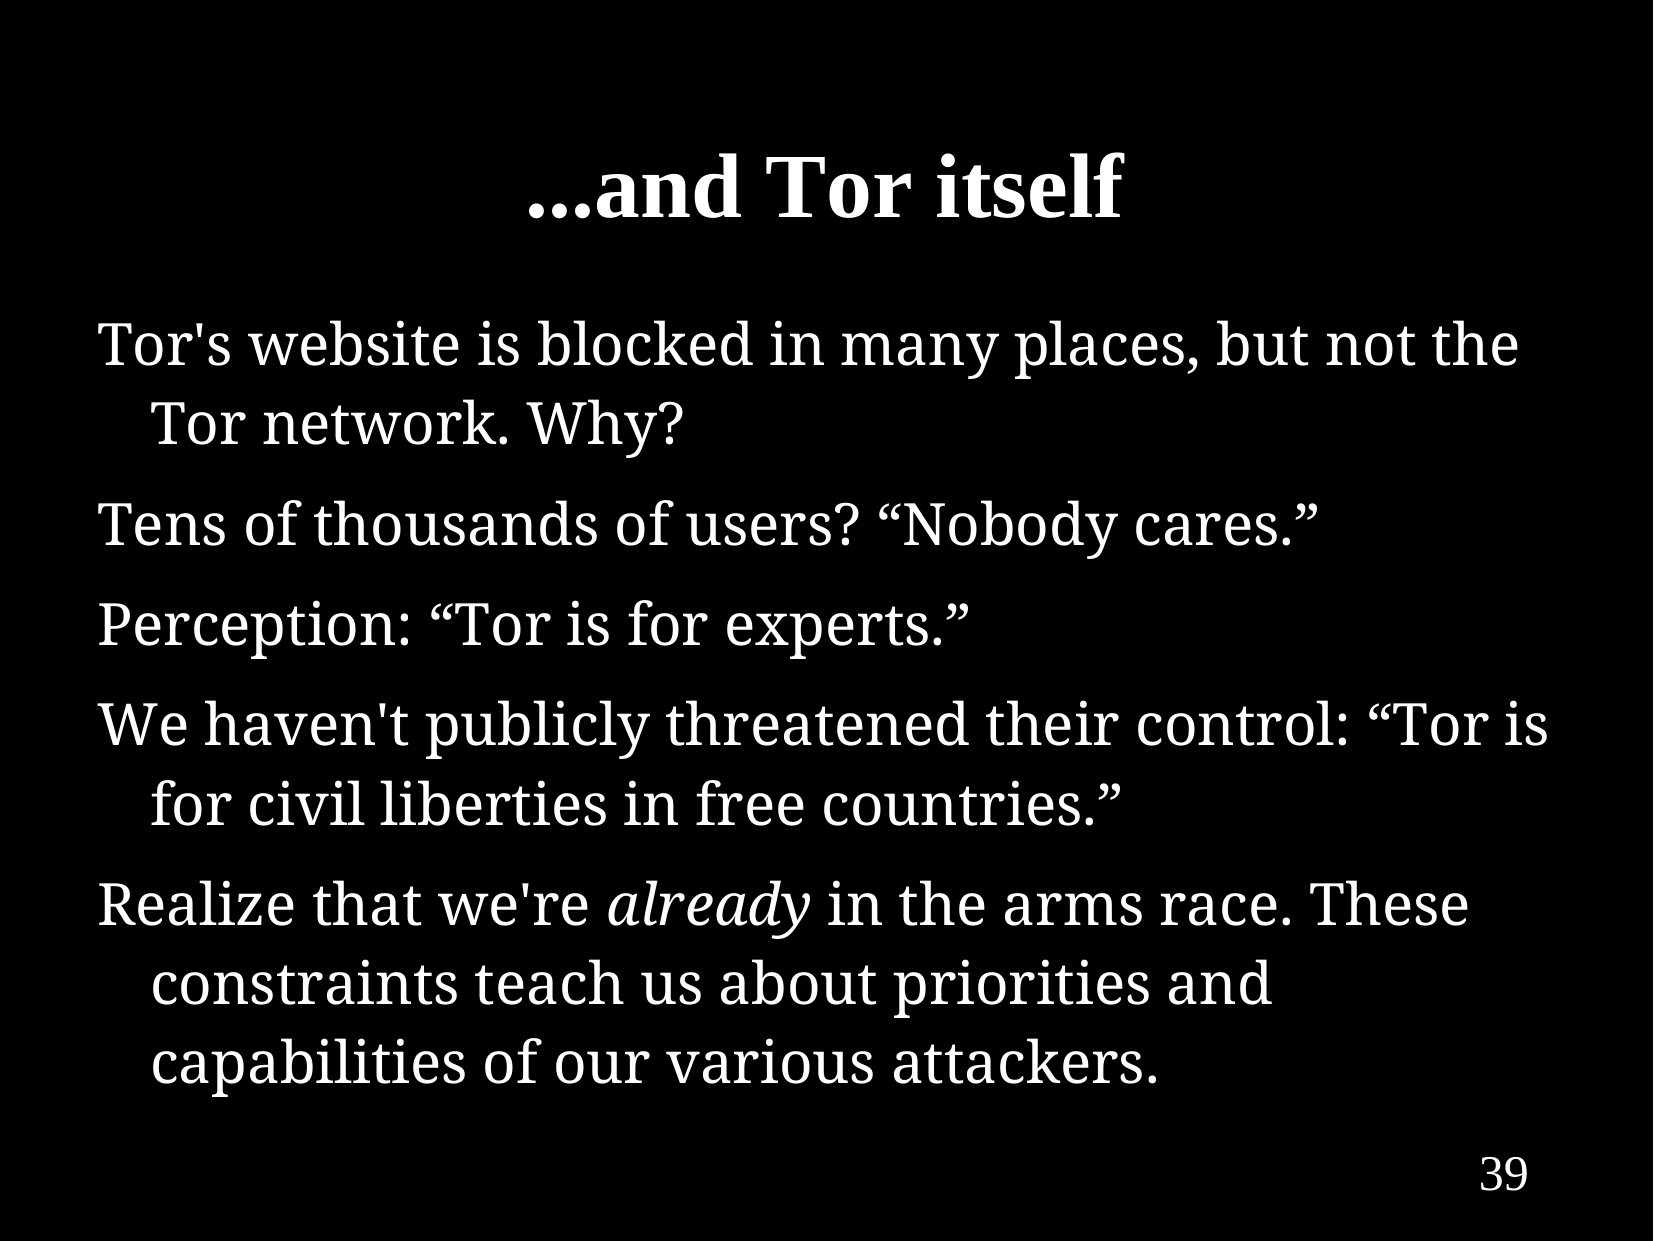

# ...and Tor itself
Tor's website is blocked in many places, but not the Tor network. Why?
Tens of thousands of users? “Nobody cares.”
Perception: “Tor is for experts.”
We haven't publicly threatened their control: “Tor is for civil liberties in free countries.”
Realize that we're already in the arms race. These constraints teach us about priorities and capabilities of our various attackers.